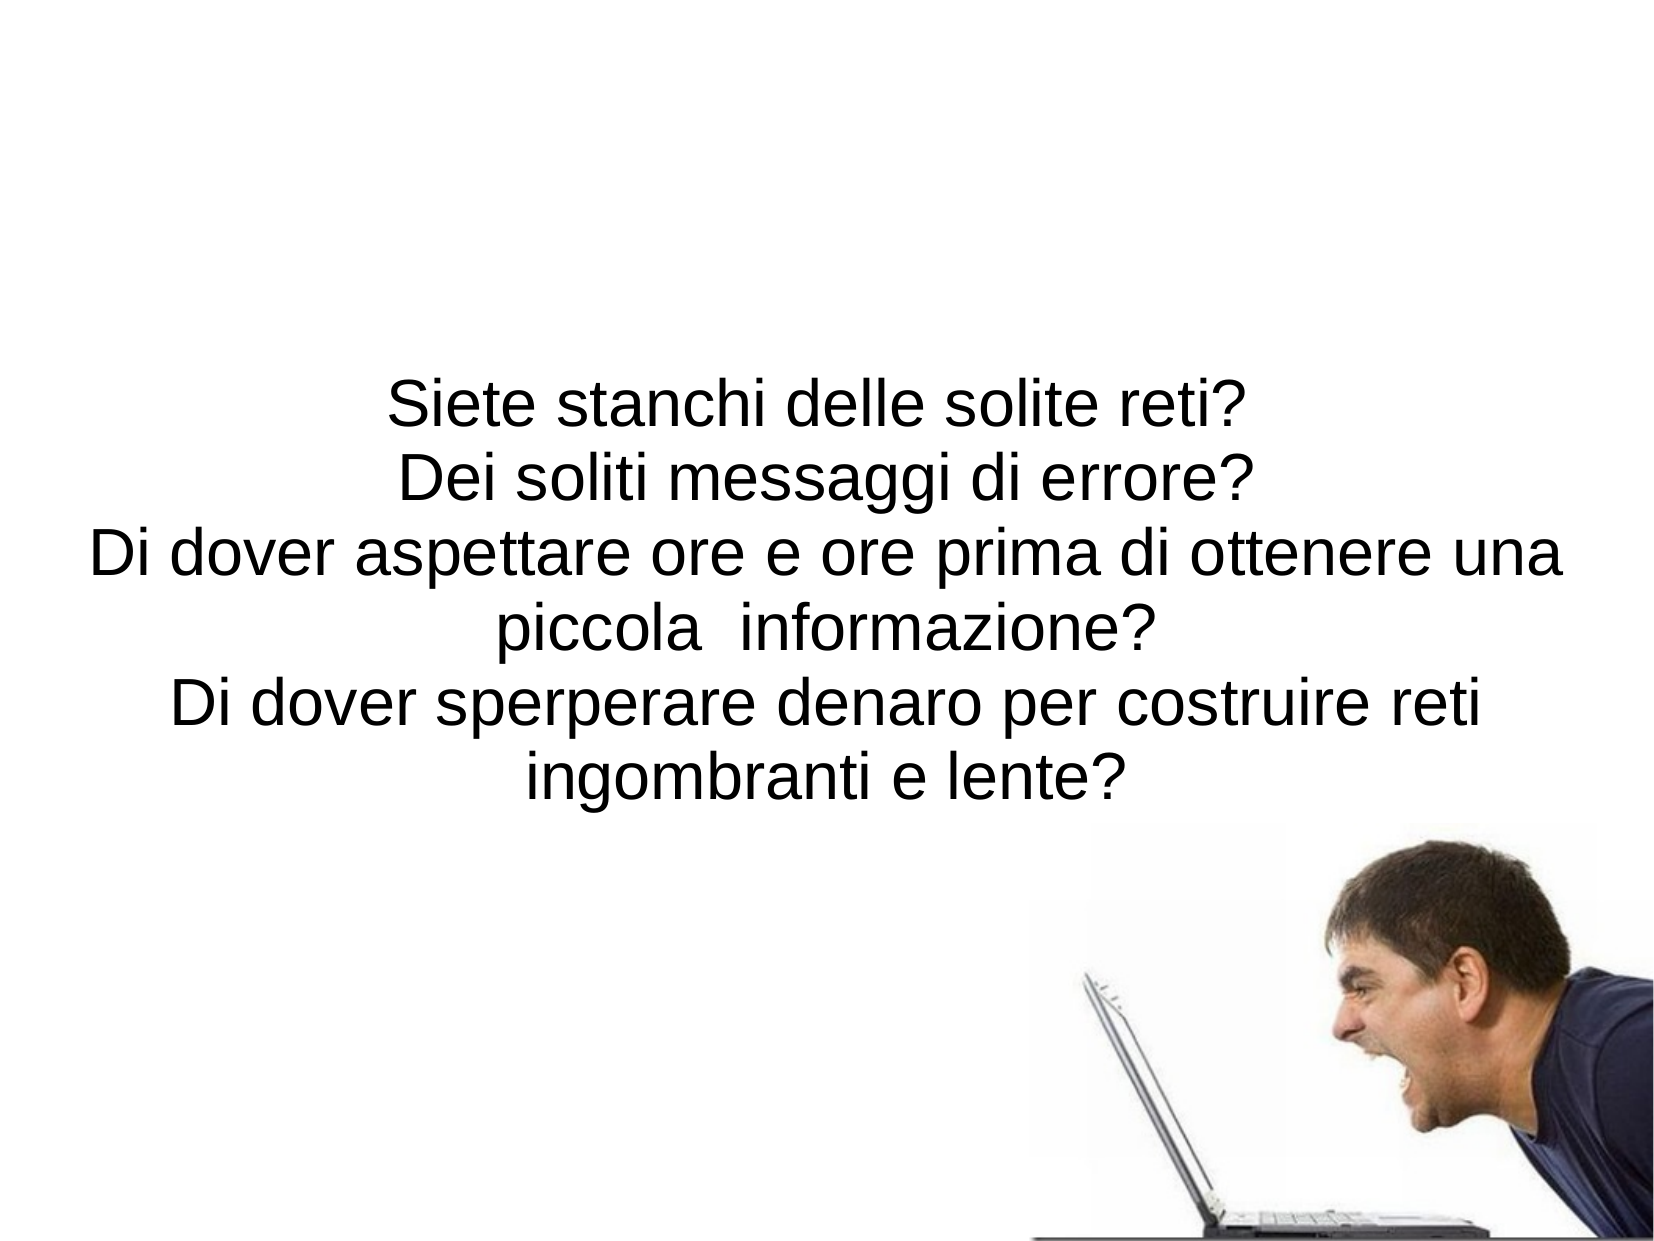

# Siete stanchi delle solite reti?
Dei soliti messaggi di errore?
Di dover aspettare ore e ore prima di ottenere una piccola informazione?
Di dover sperperare denaro per costruire reti ingombranti e lente?